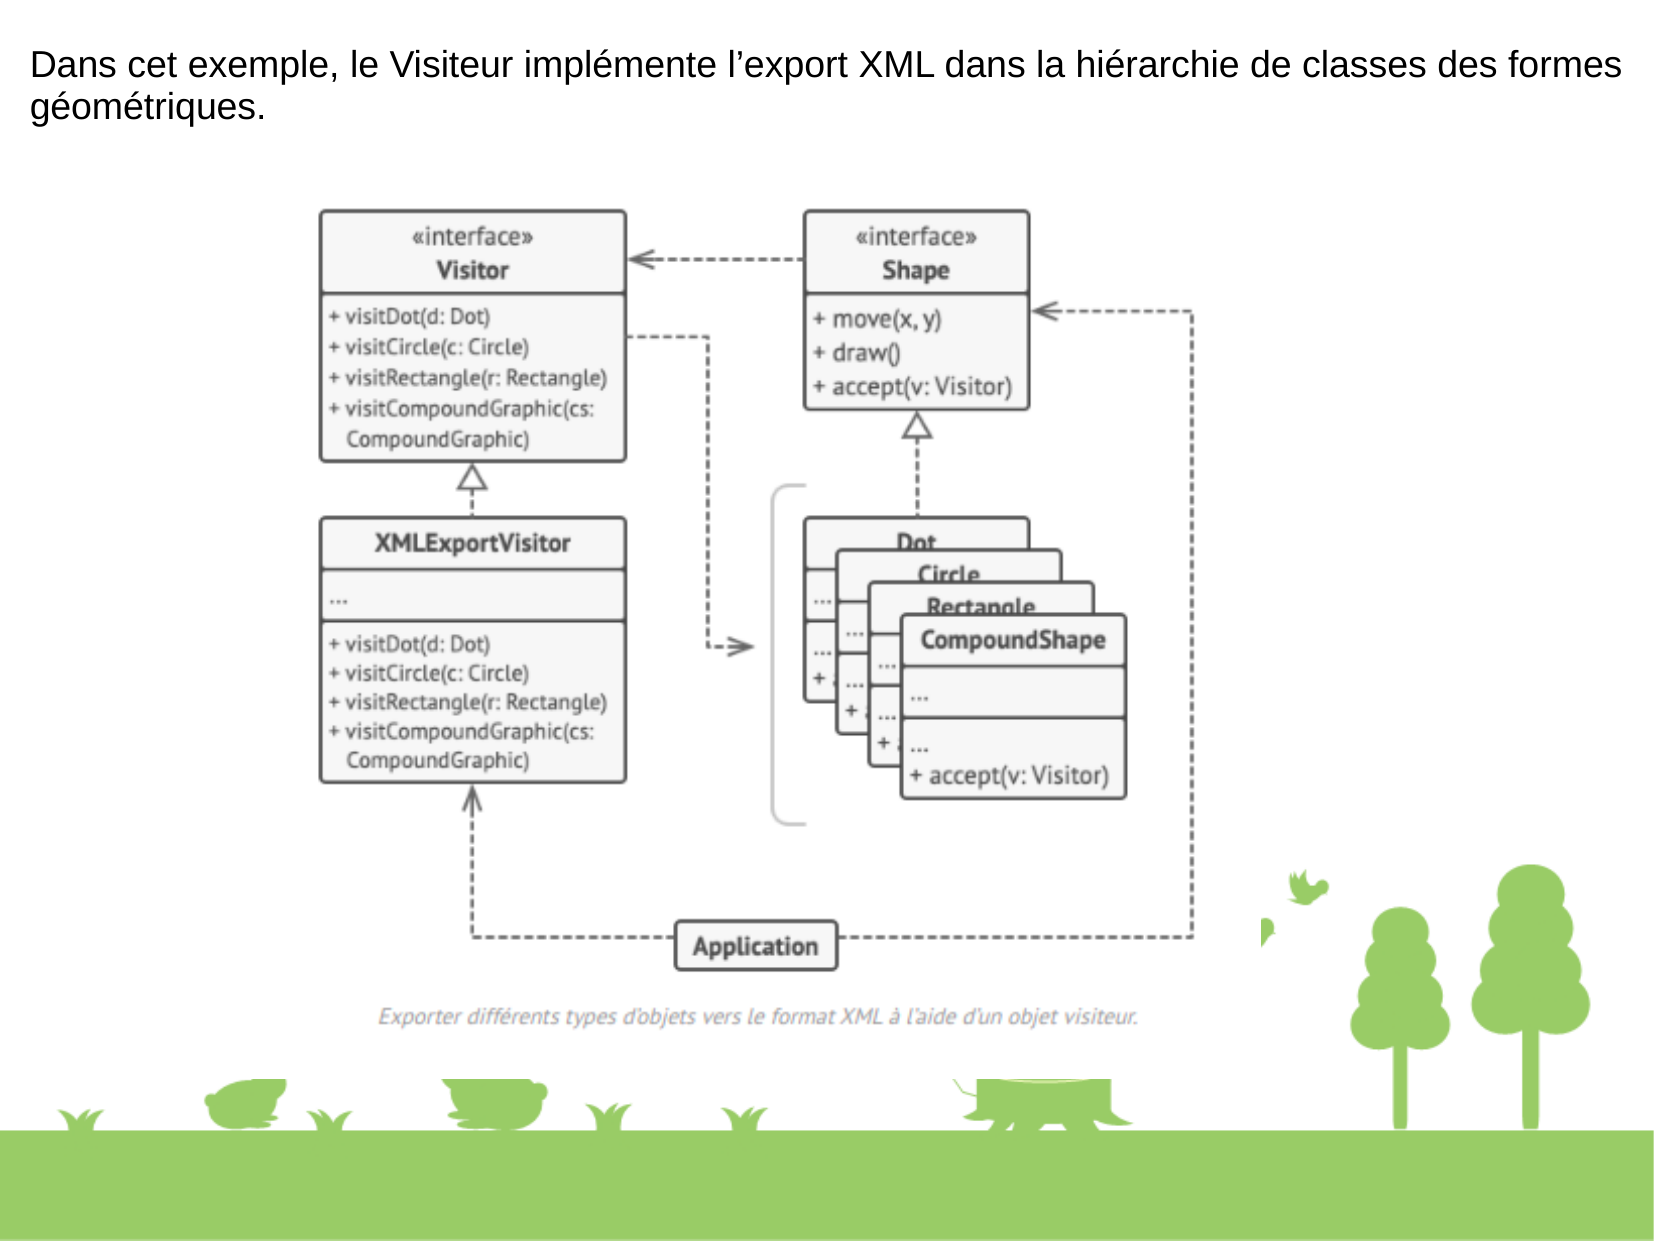

Dans cet exemple, le Visiteur implémente l’export XML dans la hiérarchie de classes des formes géométriques.